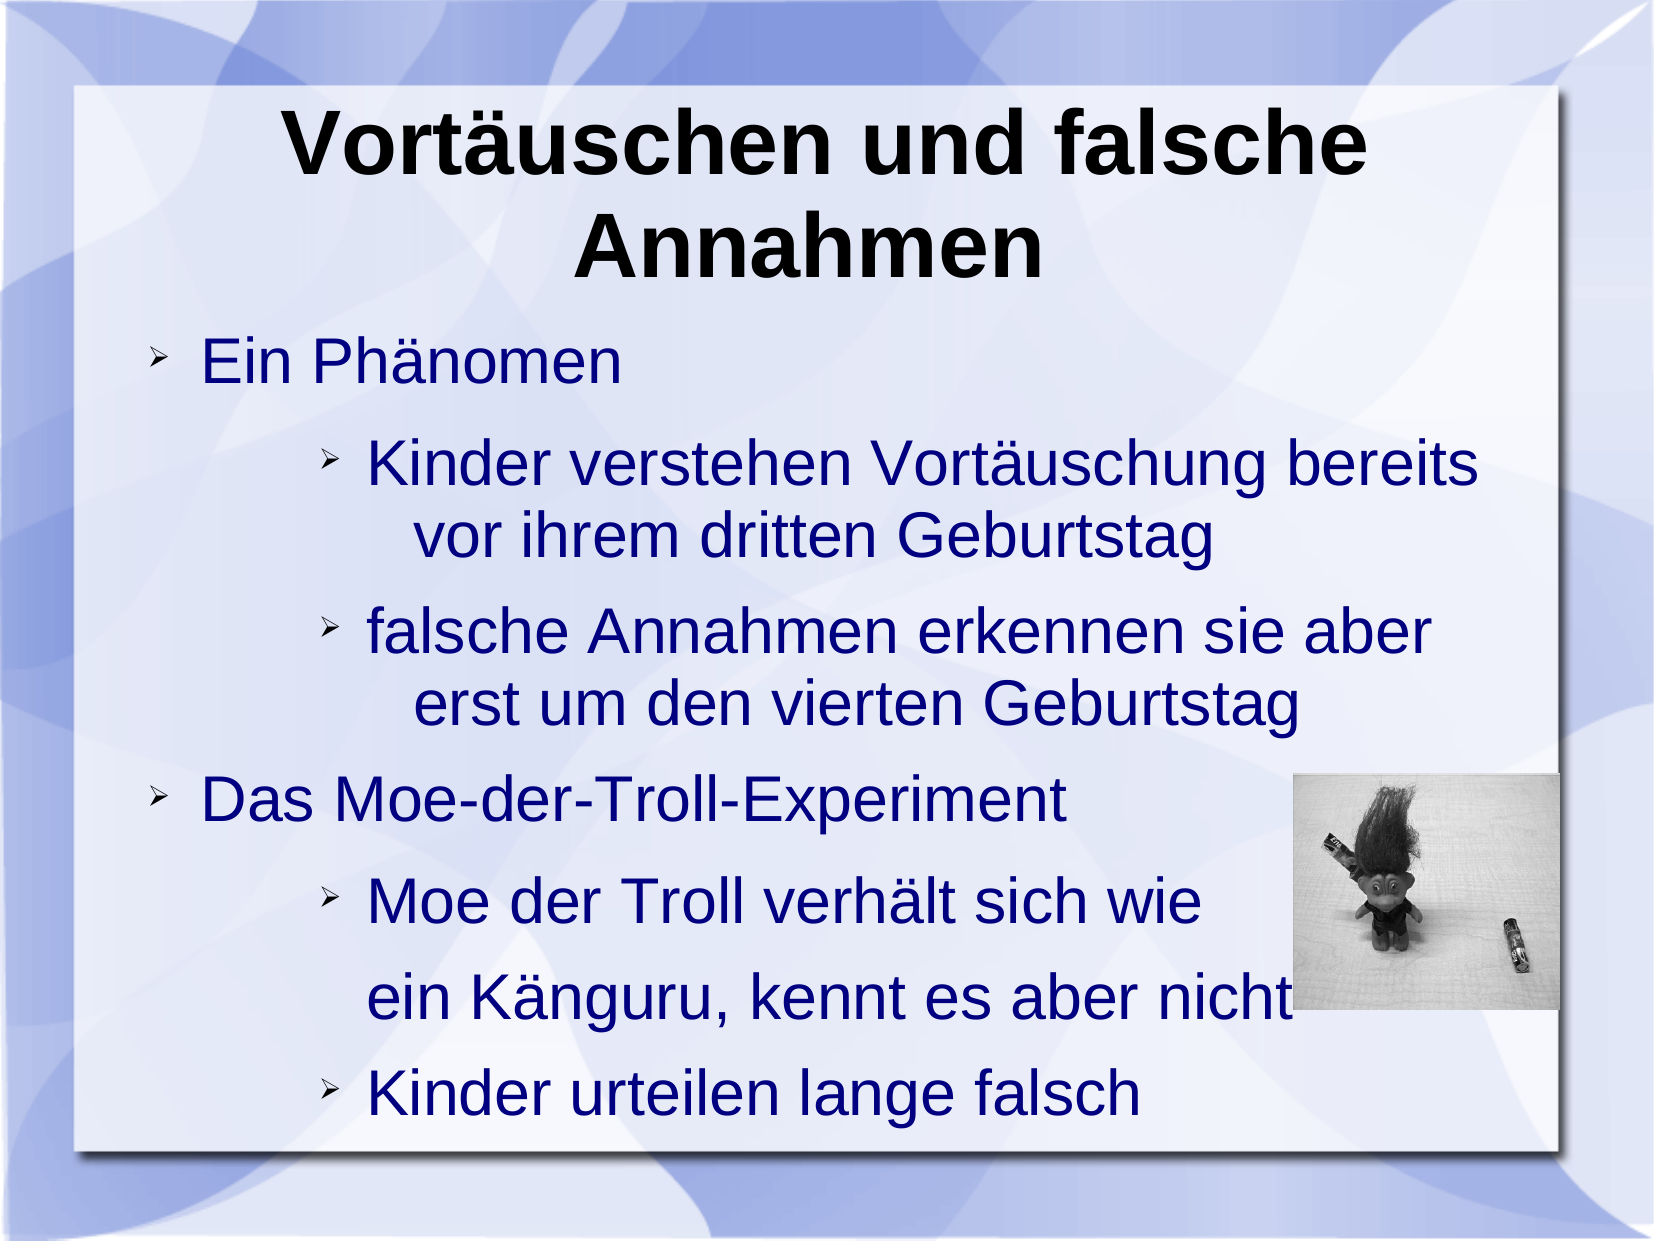

# Vortäuschen und falsche Annahmen
Ein Phänomen
Kinder verstehen Vortäuschung bereits vor ihrem dritten Geburtstag
falsche Annahmen erkennen sie aber erst um den vierten Geburtstag
Das Moe-der-Troll-Experiment
Moe der Troll verhält sich wie
ein Känguru, kennt es aber nicht
Kinder urteilen lange falsch